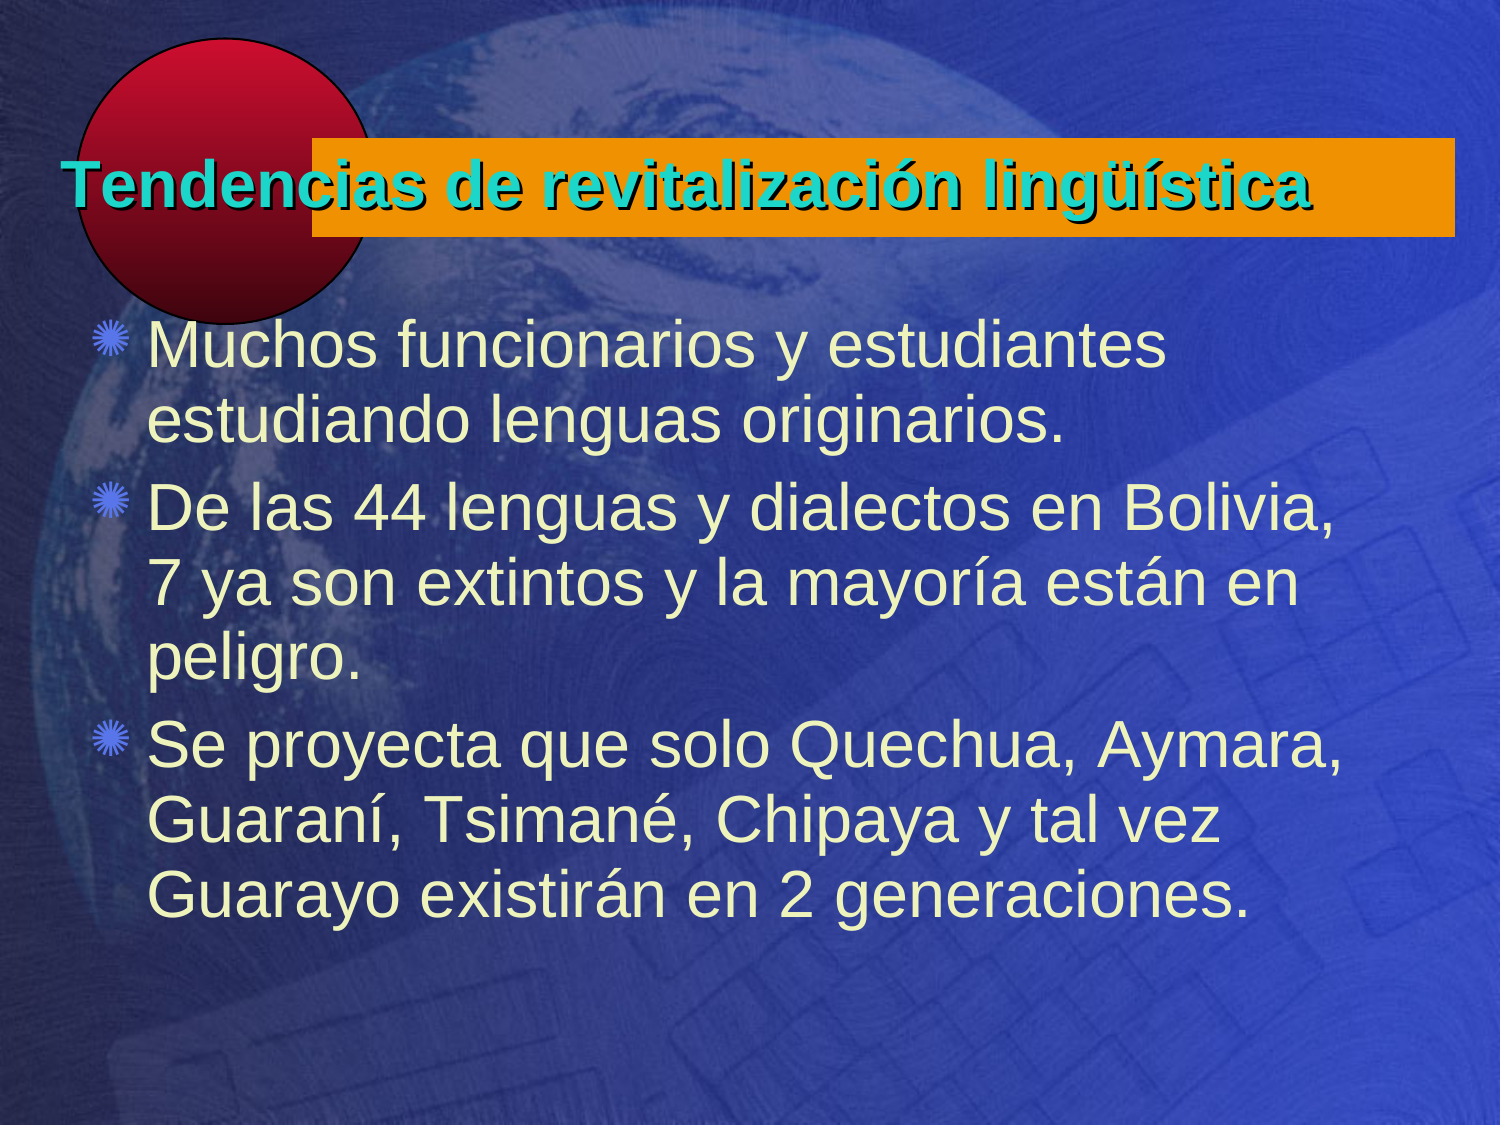

# Tendencias de revitalización lingüística
Muchos funcionarios y estudiantes estudiando lenguas originarios.
De las 44 lenguas y dialectos en Bolivia, 7 ya son extintos y la mayoría están en peligro.
Se proyecta que solo Quechua, Aymara, Guaraní, Tsimané, Chipaya y tal vez Guarayo existirán en 2 generaciones.